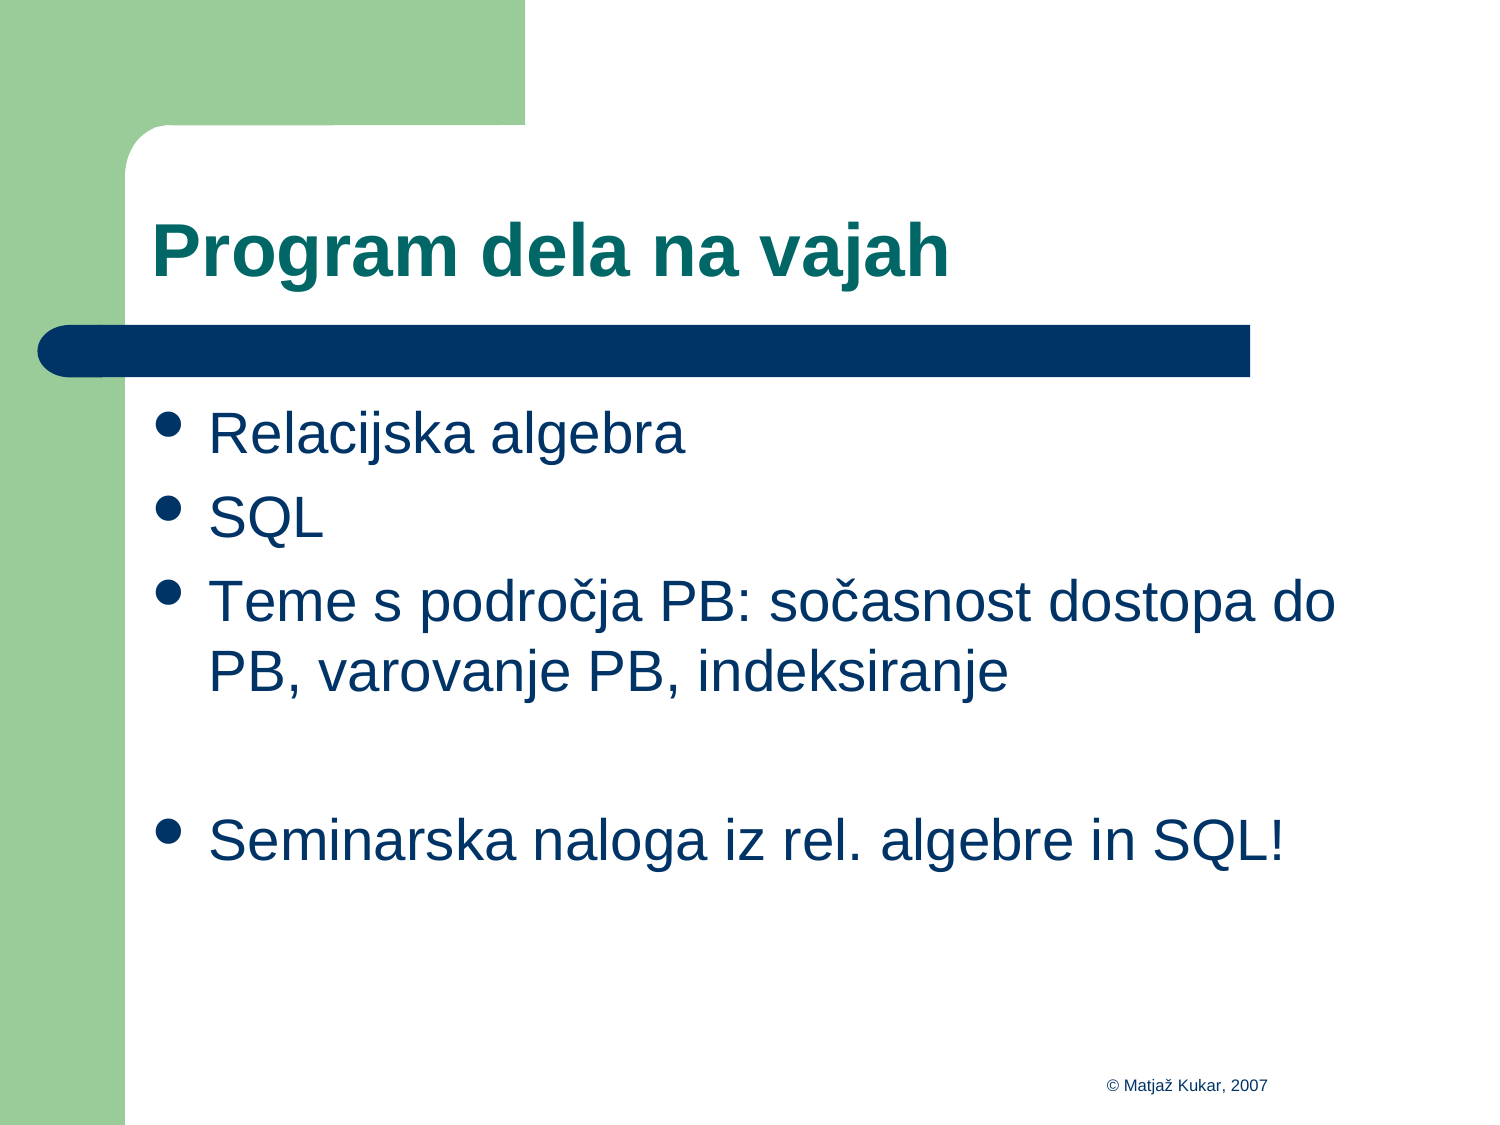

# Program dela na vajah
Relacijska algebra
SQL
Teme s področja PB: sočasnost dostopa do PB, varovanje PB, indeksiranje
Seminarska naloga iz rel. algebre in SQL!
© Matjaž Kukar, 2007